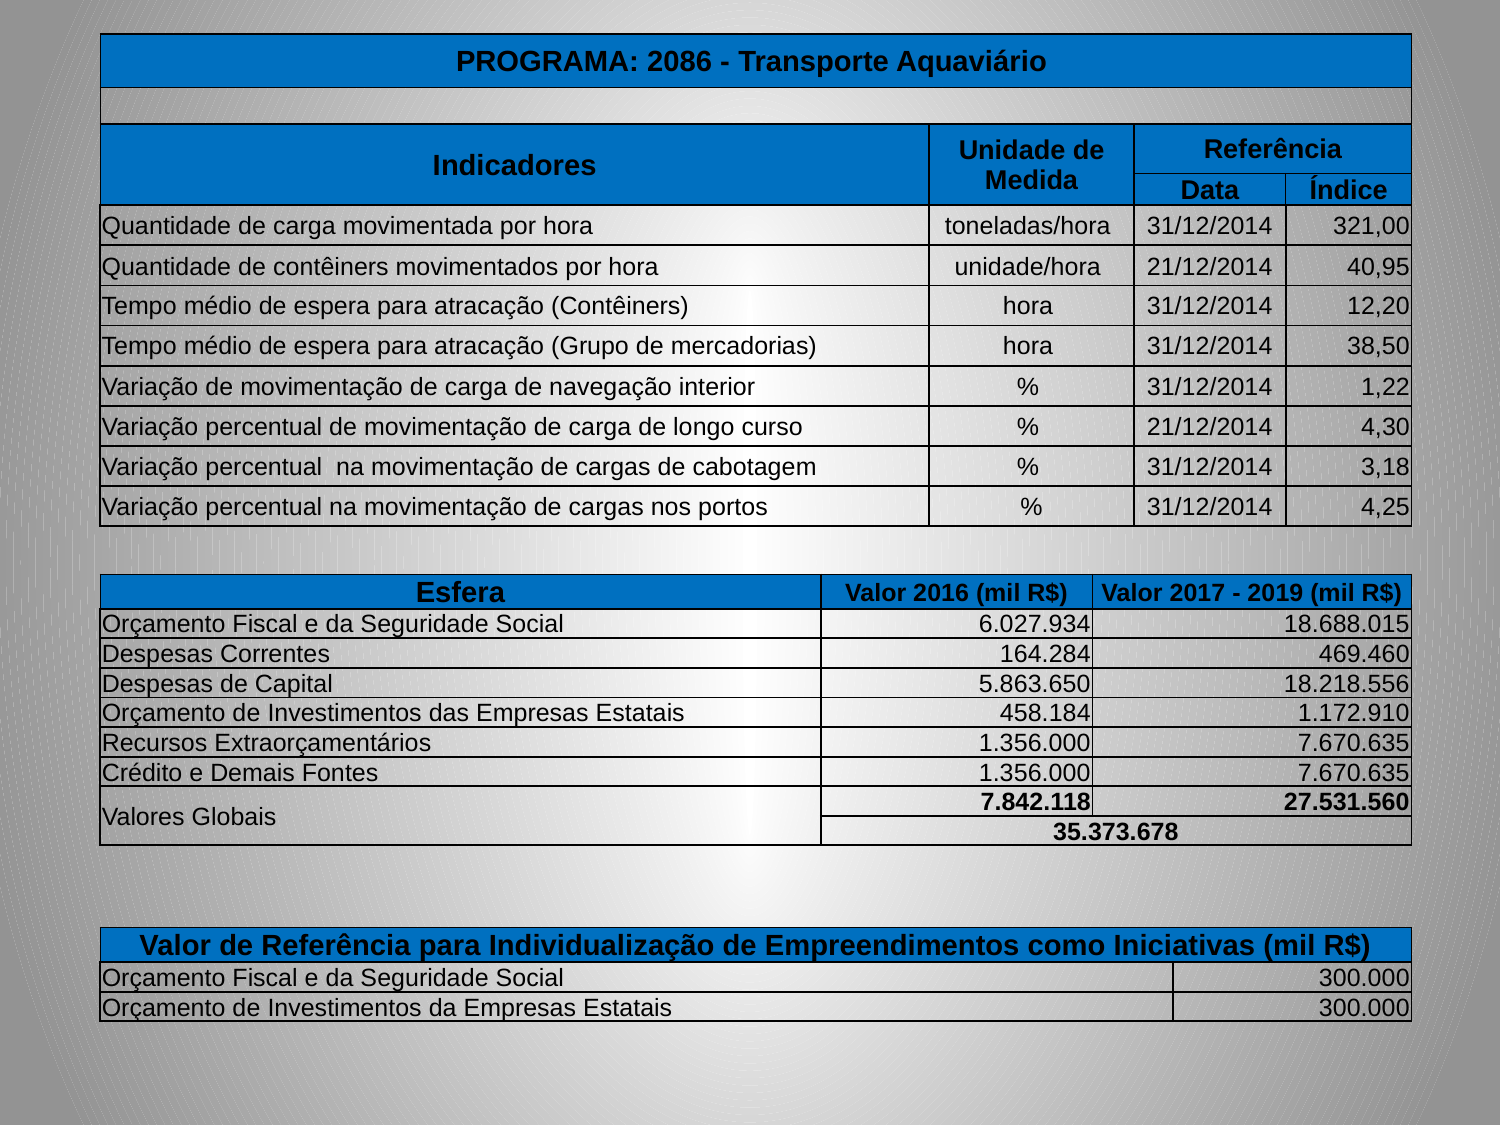

| PROGRAMA: 2086 - Transporte Aquaviário | | | |
| --- | --- | --- | --- |
| | | | |
| Indicadores | Unidade de Medida | Referência | |
| | | Data | Índice |
| Quantidade de carga movimentada por hora | toneladas/hora | 31/12/2014 | 321,00 |
| Quantidade de contêiners movimentados por hora | unidade/hora | 21/12/2014 | 40,95 |
| Tempo médio de espera para atracação (Contêiners) | hora | 31/12/2014 | 12,20 |
| Tempo médio de espera para atracação (Grupo de mercadorias) | hora | 31/12/2014 | 38,50 |
| Variação de movimentação de carga de navegação interior | % | 31/12/2014 | 1,22 |
| Variação percentual de movimentação de carga de longo curso | % | 21/12/2014 | 4,30 |
| Variação percentual na movimentação de cargas de cabotagem | % | 31/12/2014 | 3,18 |
| Variação percentual na movimentação de cargas nos portos | % | 31/12/2014 | 4,25 |
| Esfera | Valor 2016 (mil R$) | Valor 2017 - 2019 (mil R$) |
| --- | --- | --- |
| Orçamento Fiscal e da Seguridade Social | 6.027.934 | 18.688.015 |
| Despesas Correntes | 164.284 | 469.460 |
| Despesas de Capital | 5.863.650 | 18.218.556 |
| Orçamento de Investimentos das Empresas Estatais | 458.184 | 1.172.910 |
| Recursos Extraorçamentários | 1.356.000 | 7.670.635 |
| Crédito e Demais Fontes | 1.356.000 | 7.670.635 |
| Valores Globais | 7.842.118 | 27.531.560 |
| | 35.373.678 | |
| Valor de Referência para Individualização de Empreendimentos como Iniciativas (mil R$) | |
| --- | --- |
| Orçamento Fiscal e da Seguridade Social | 300.000 |
| Orçamento de Investimentos da Empresas Estatais | 300.000 |